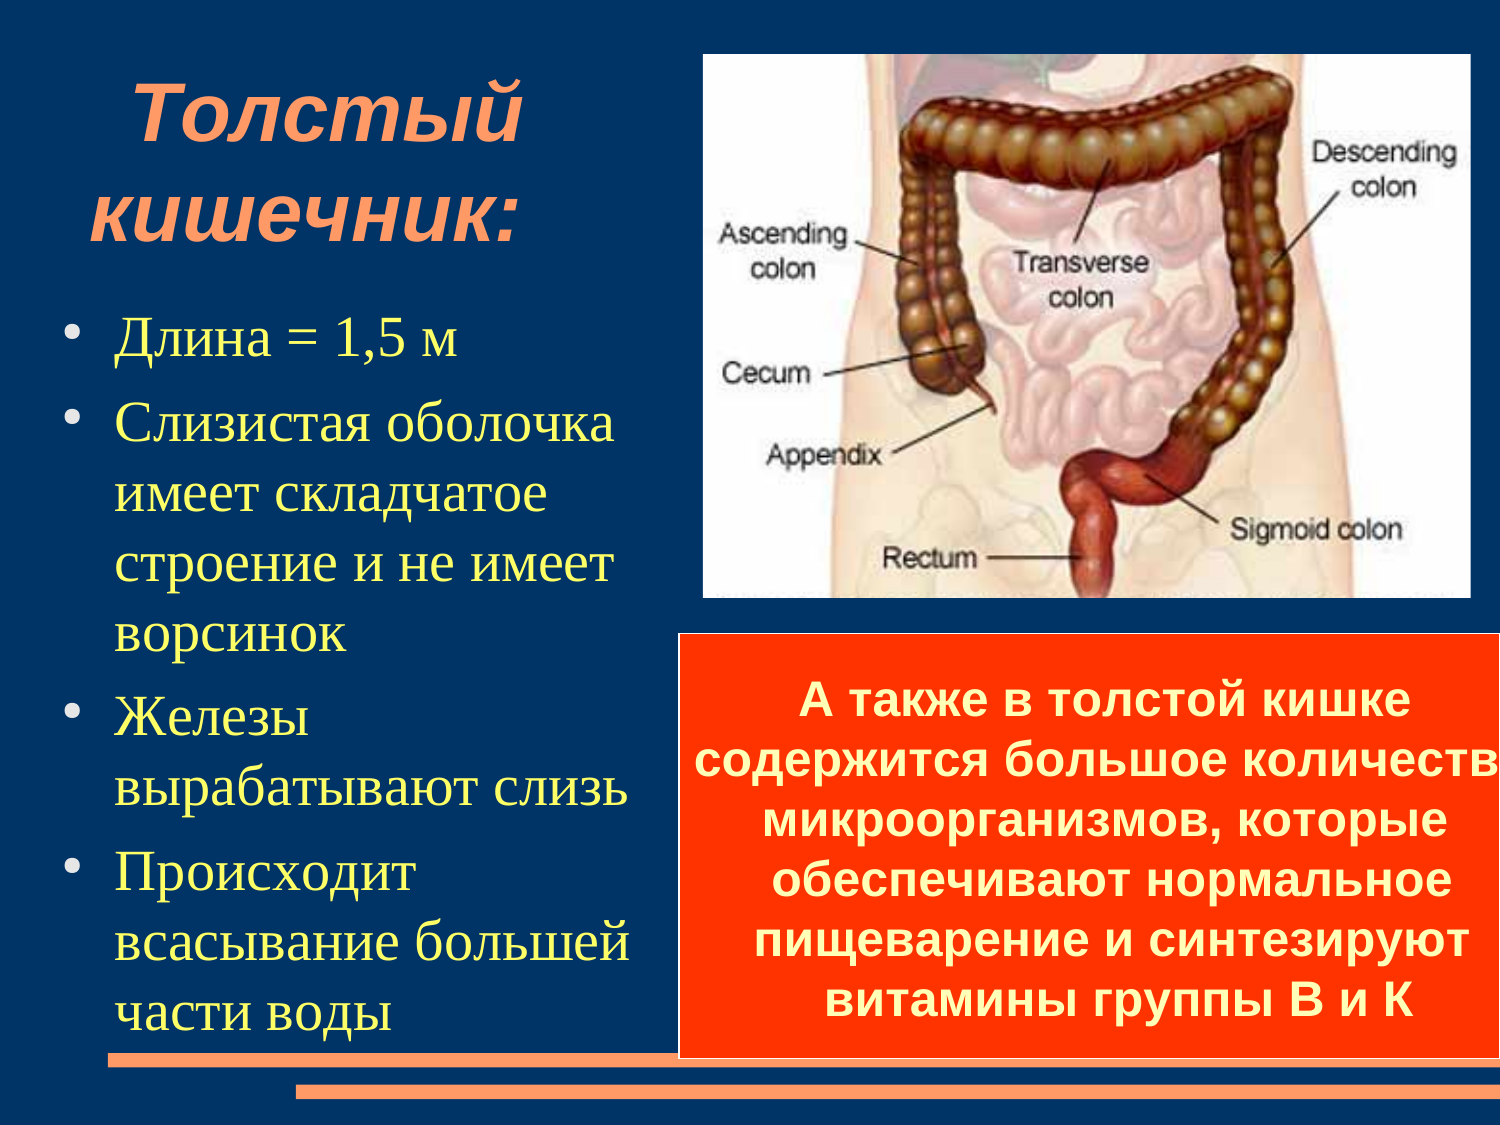

# Толстый кишечник:
Длина = 1,5 м
Слизистая оболочка имеет складчатое строение и не имеет ворсинок
Железы вырабатывают слизь
Происходит всасывание большей части воды
А также в толстой кишке
содержится большое количество
микроорганизмов, которые
обеспечивают нормальное
пищеварение и синтезируют
 витамины группы В и К